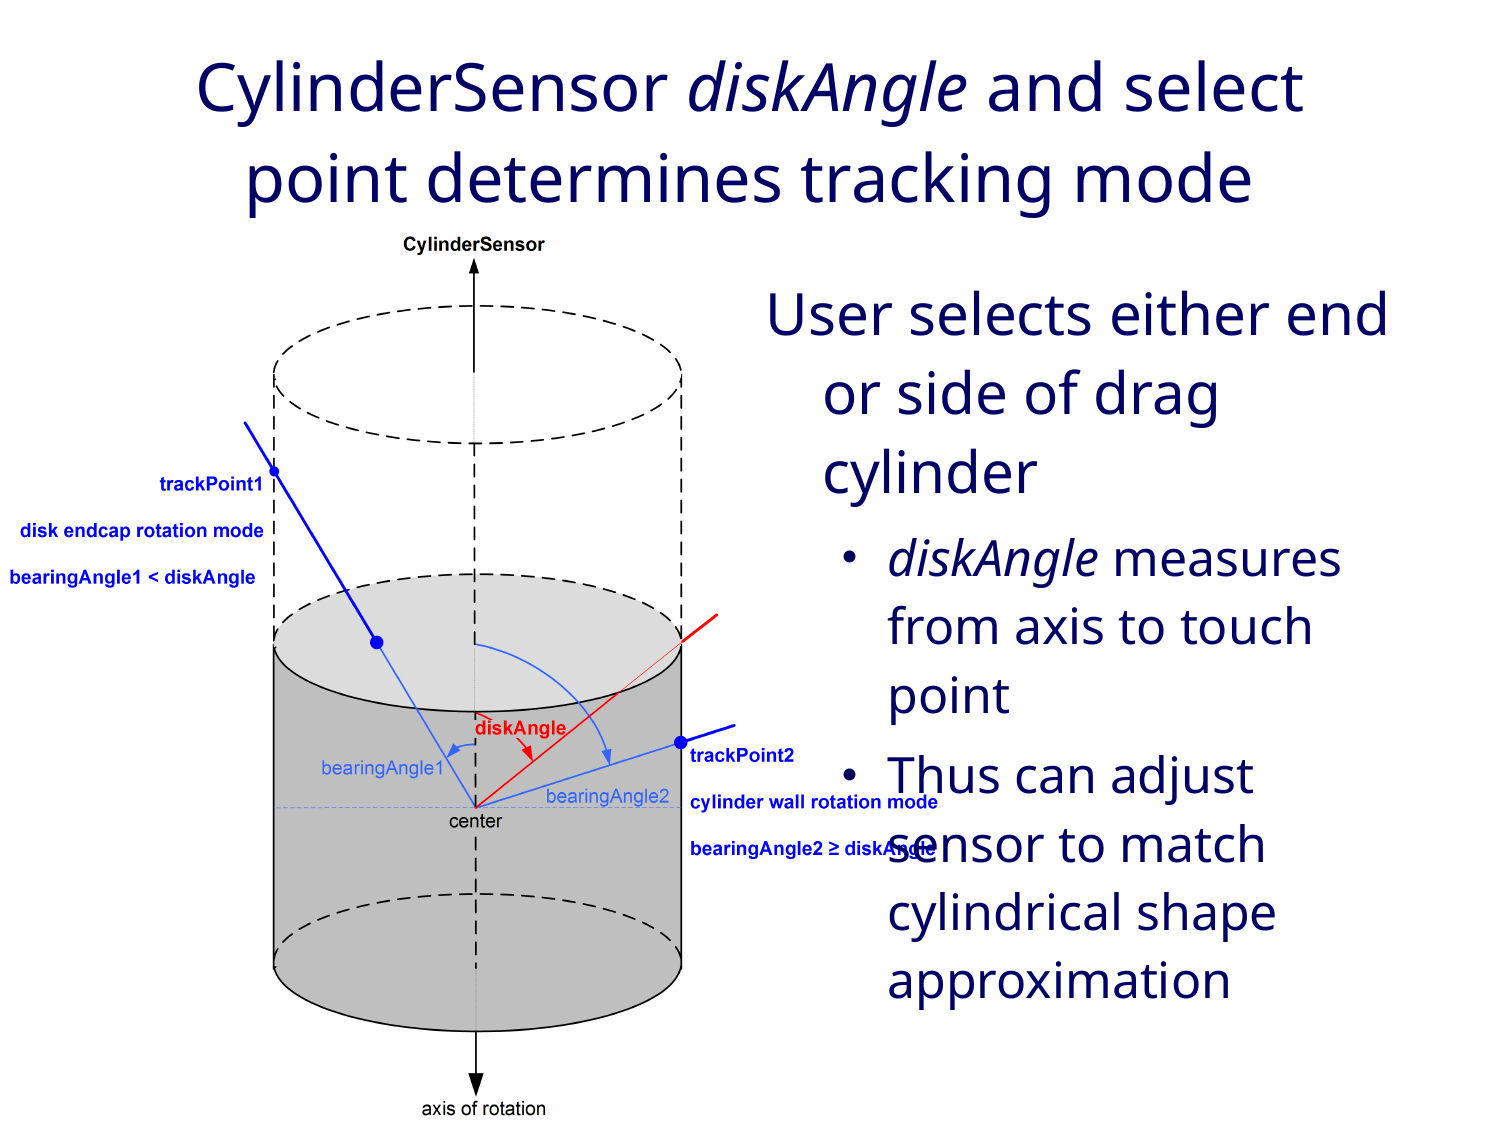

# CylinderSensor diskAngle and select point determines tracking mode
User selects either end or side of drag cylinder
diskAngle measures from axis to touch point
Thus can adjust sensor to match cylindrical shape approximation
Bearing angle is measured from axis to user's track point